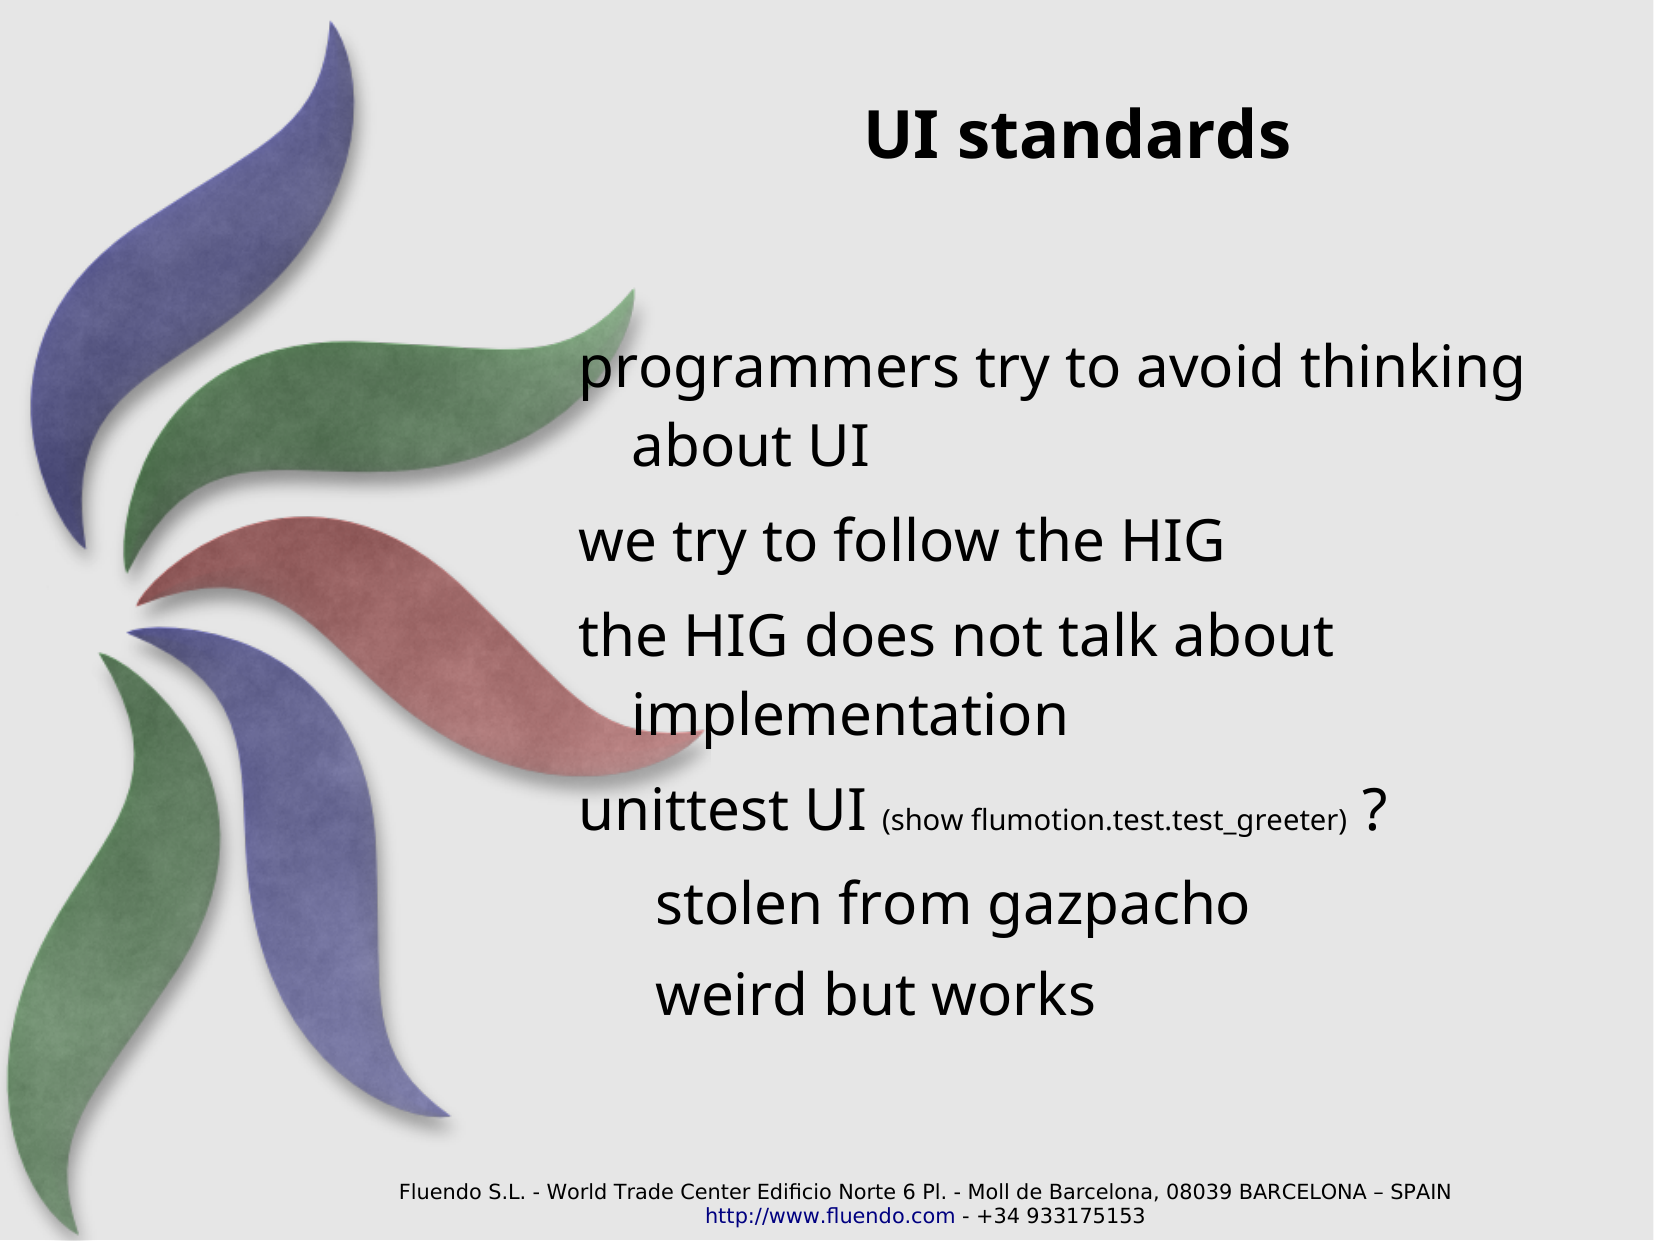

# UI standards
programmers try to avoid thinking about UI
we try to follow the HIG
the HIG does not talk about implementation
unittest UI (show flumotion.test.test_greeter) ?
stolen from gazpacho
weird but works